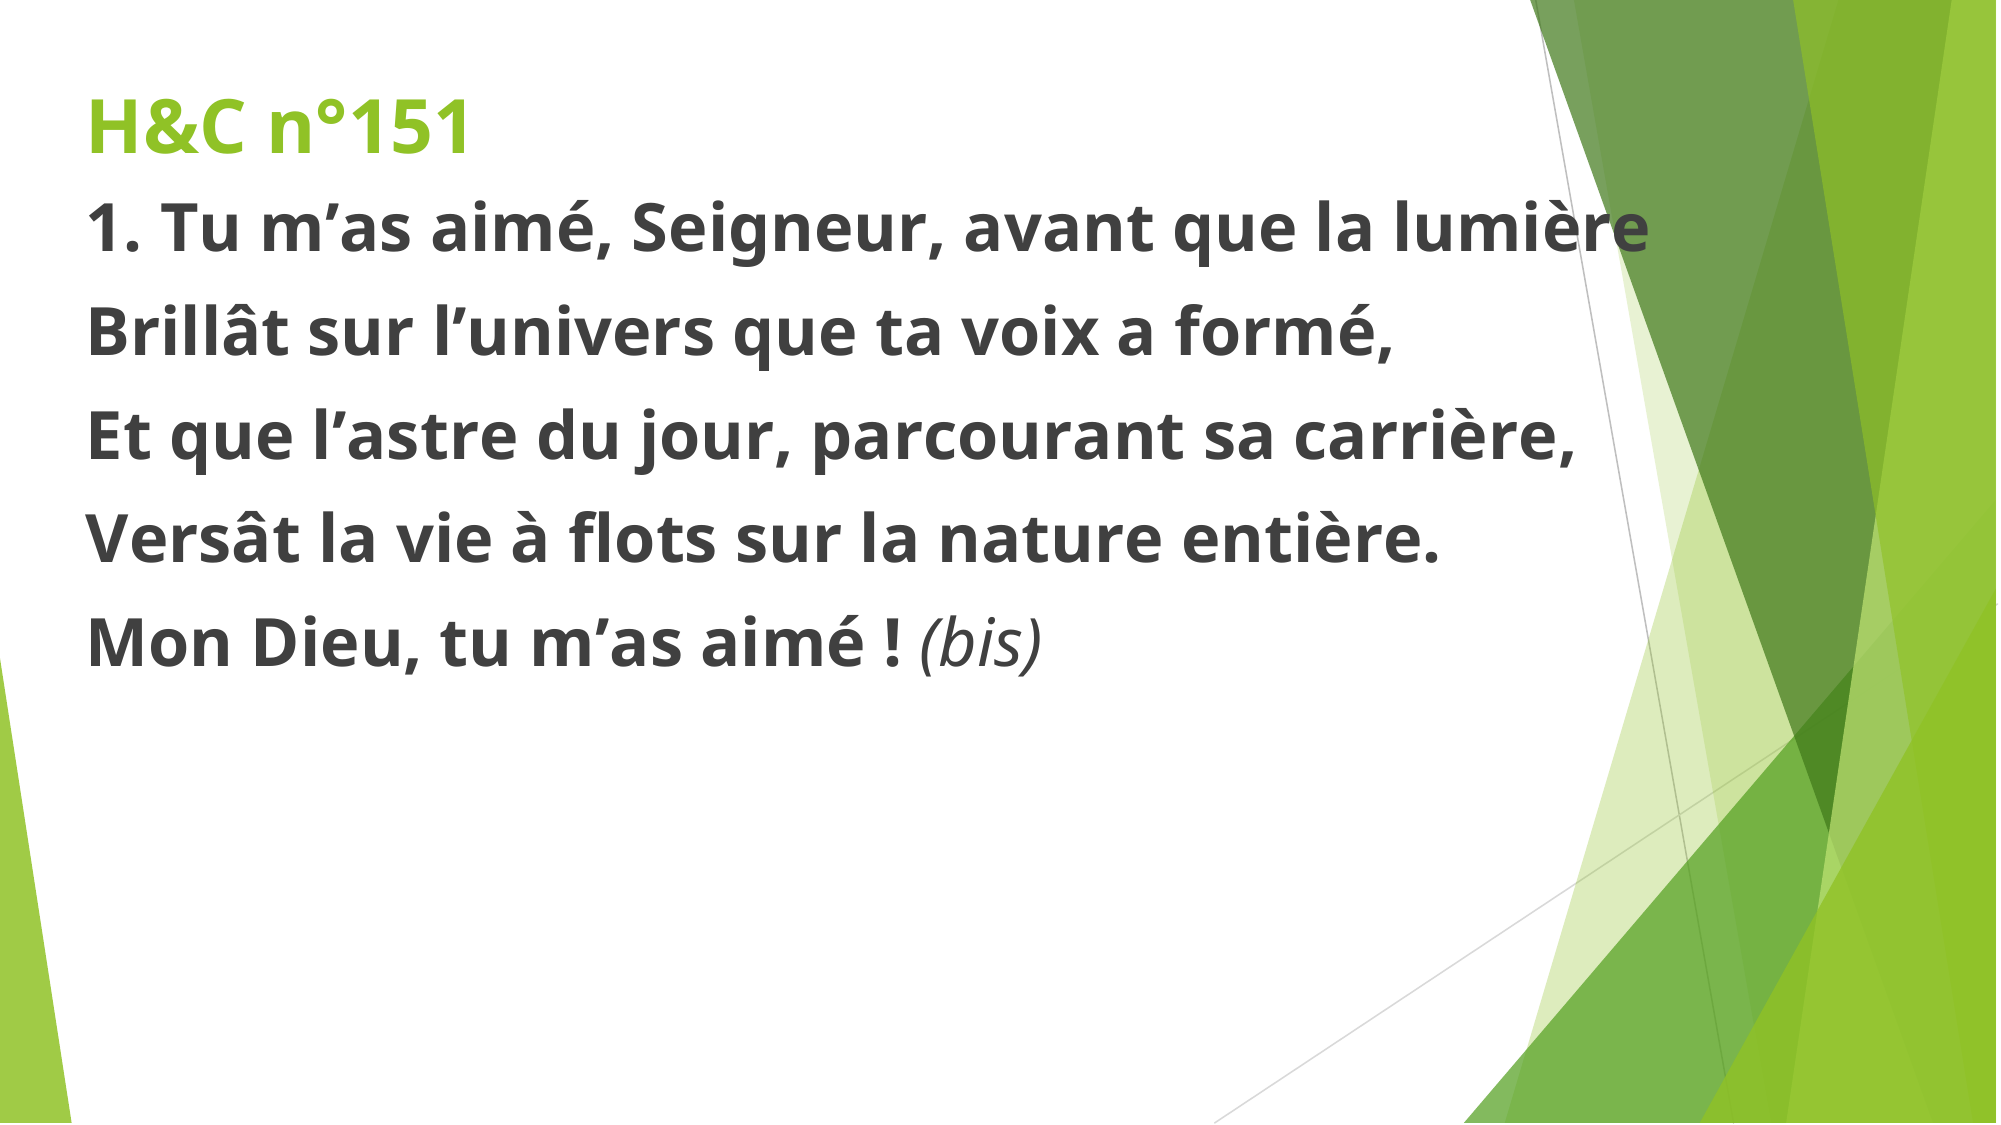

H&C n°151
1. Tu m’as aimé, Seigneur, avant que la lumière
Brillât sur l’univers que ta voix a formé,
Et que l’astre du jour, parcourant sa carrière,
Versât la vie à flots sur la nature entière.
Mon Dieu, tu m’as aimé ! (bis)